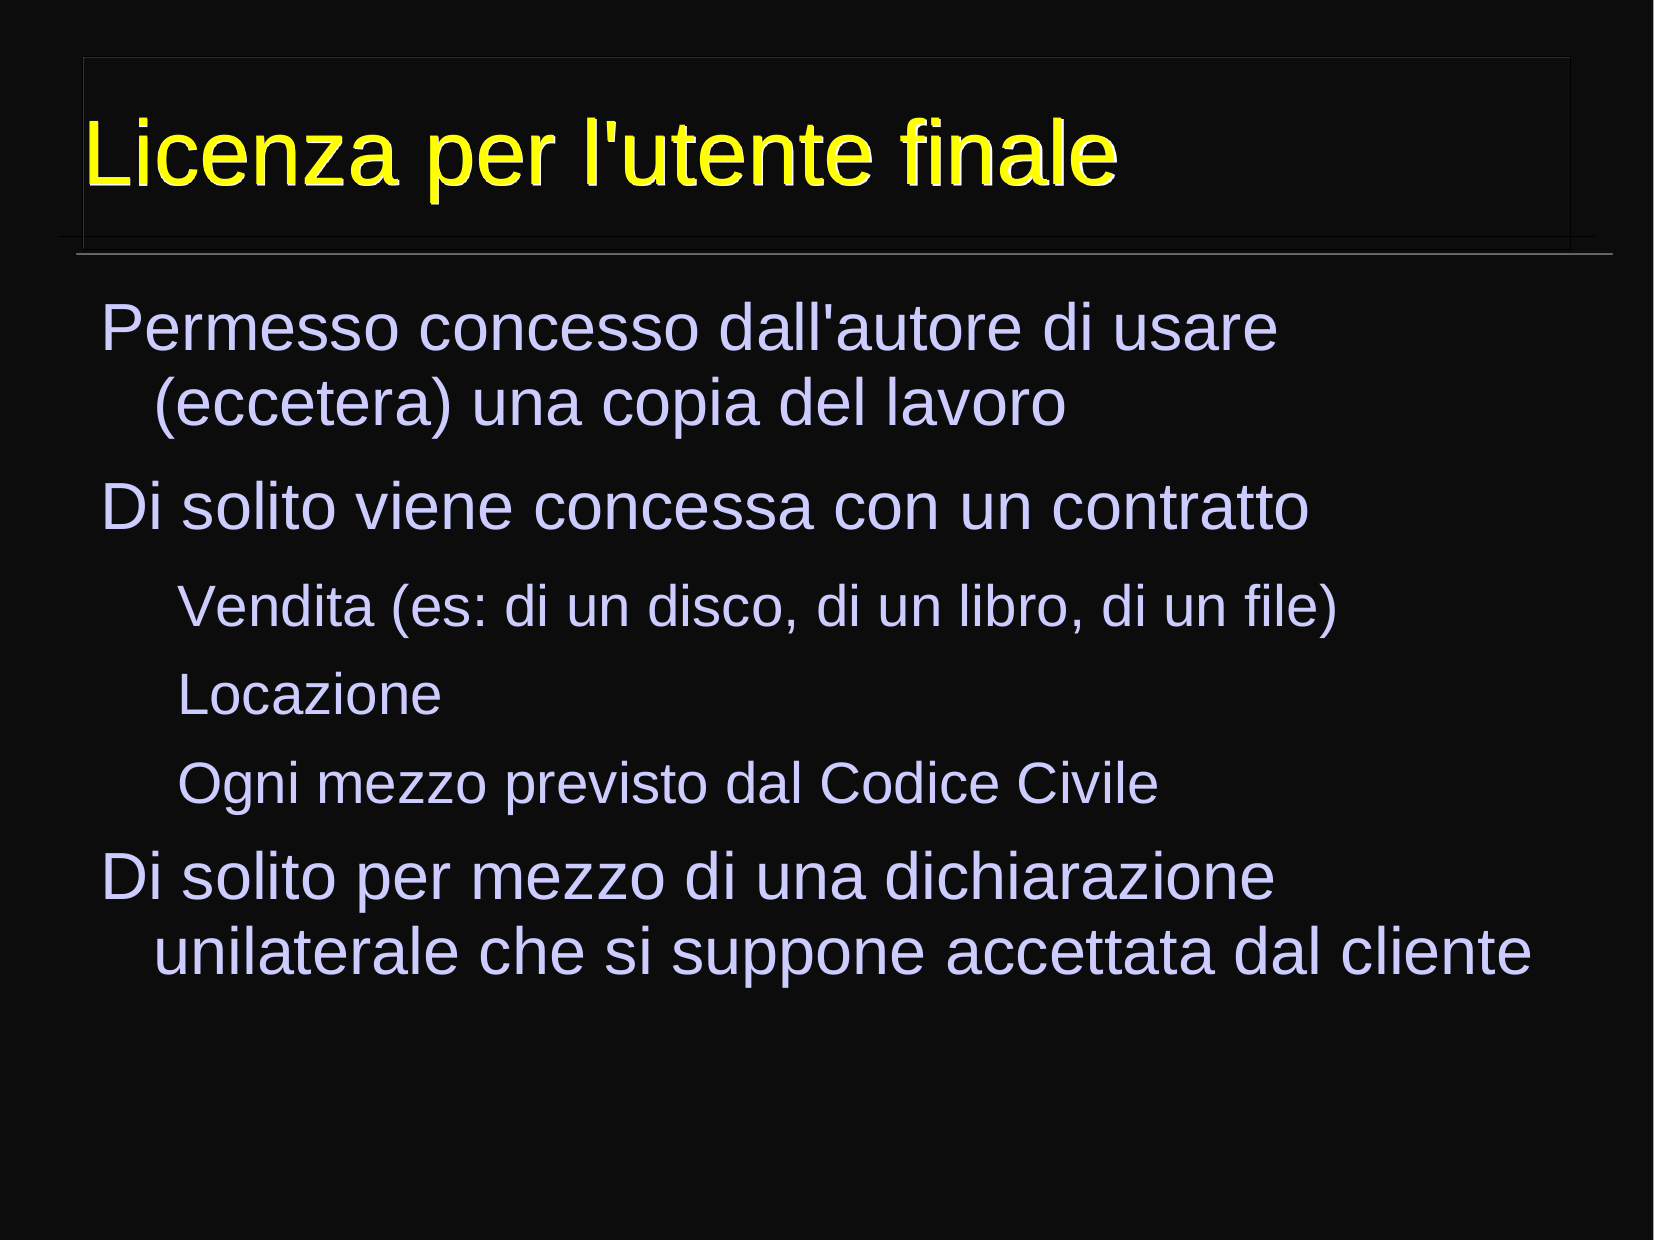

# Licenza per l'utente finale
Permesso concesso dall'autore di usare (eccetera) una copia del lavoro
Di solito viene concessa con un contratto
Vendita (es: di un disco, di un libro, di un file)
Locazione
Ogni mezzo previsto dal Codice Civile
Di solito per mezzo di una dichiarazione unilaterale che si suppone accettata dal cliente